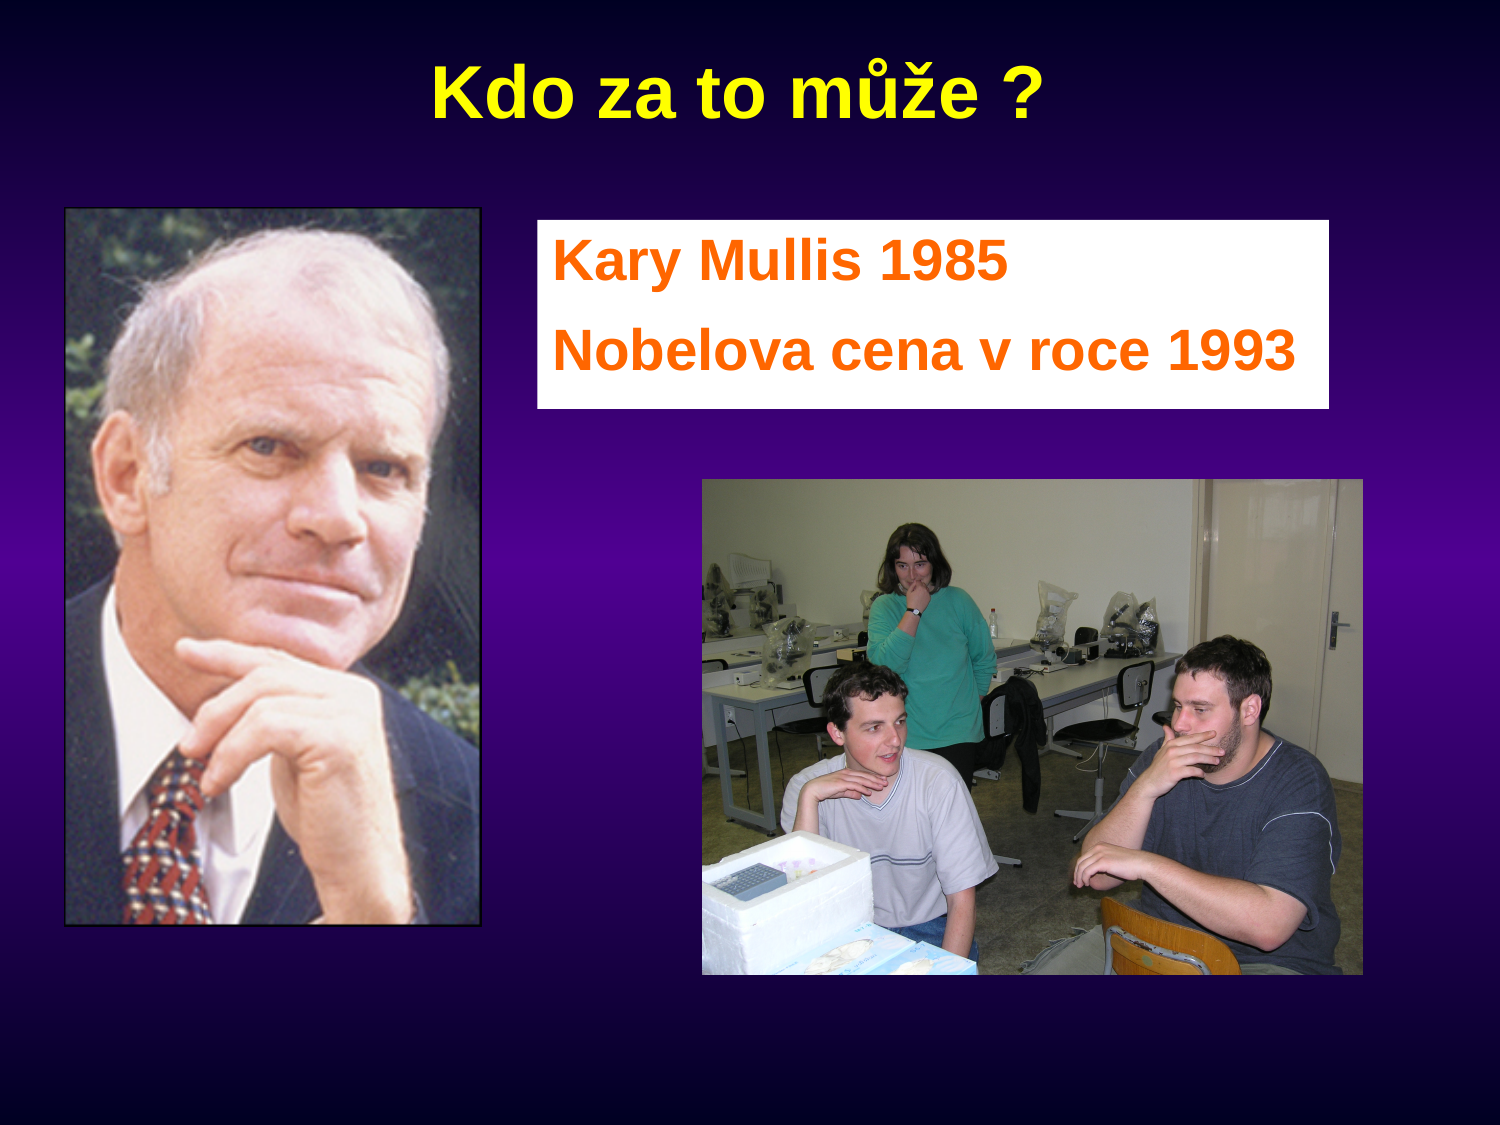

# Kdo za to může ?
Kary Mullis 1985
Nobelova cena v roce 1993